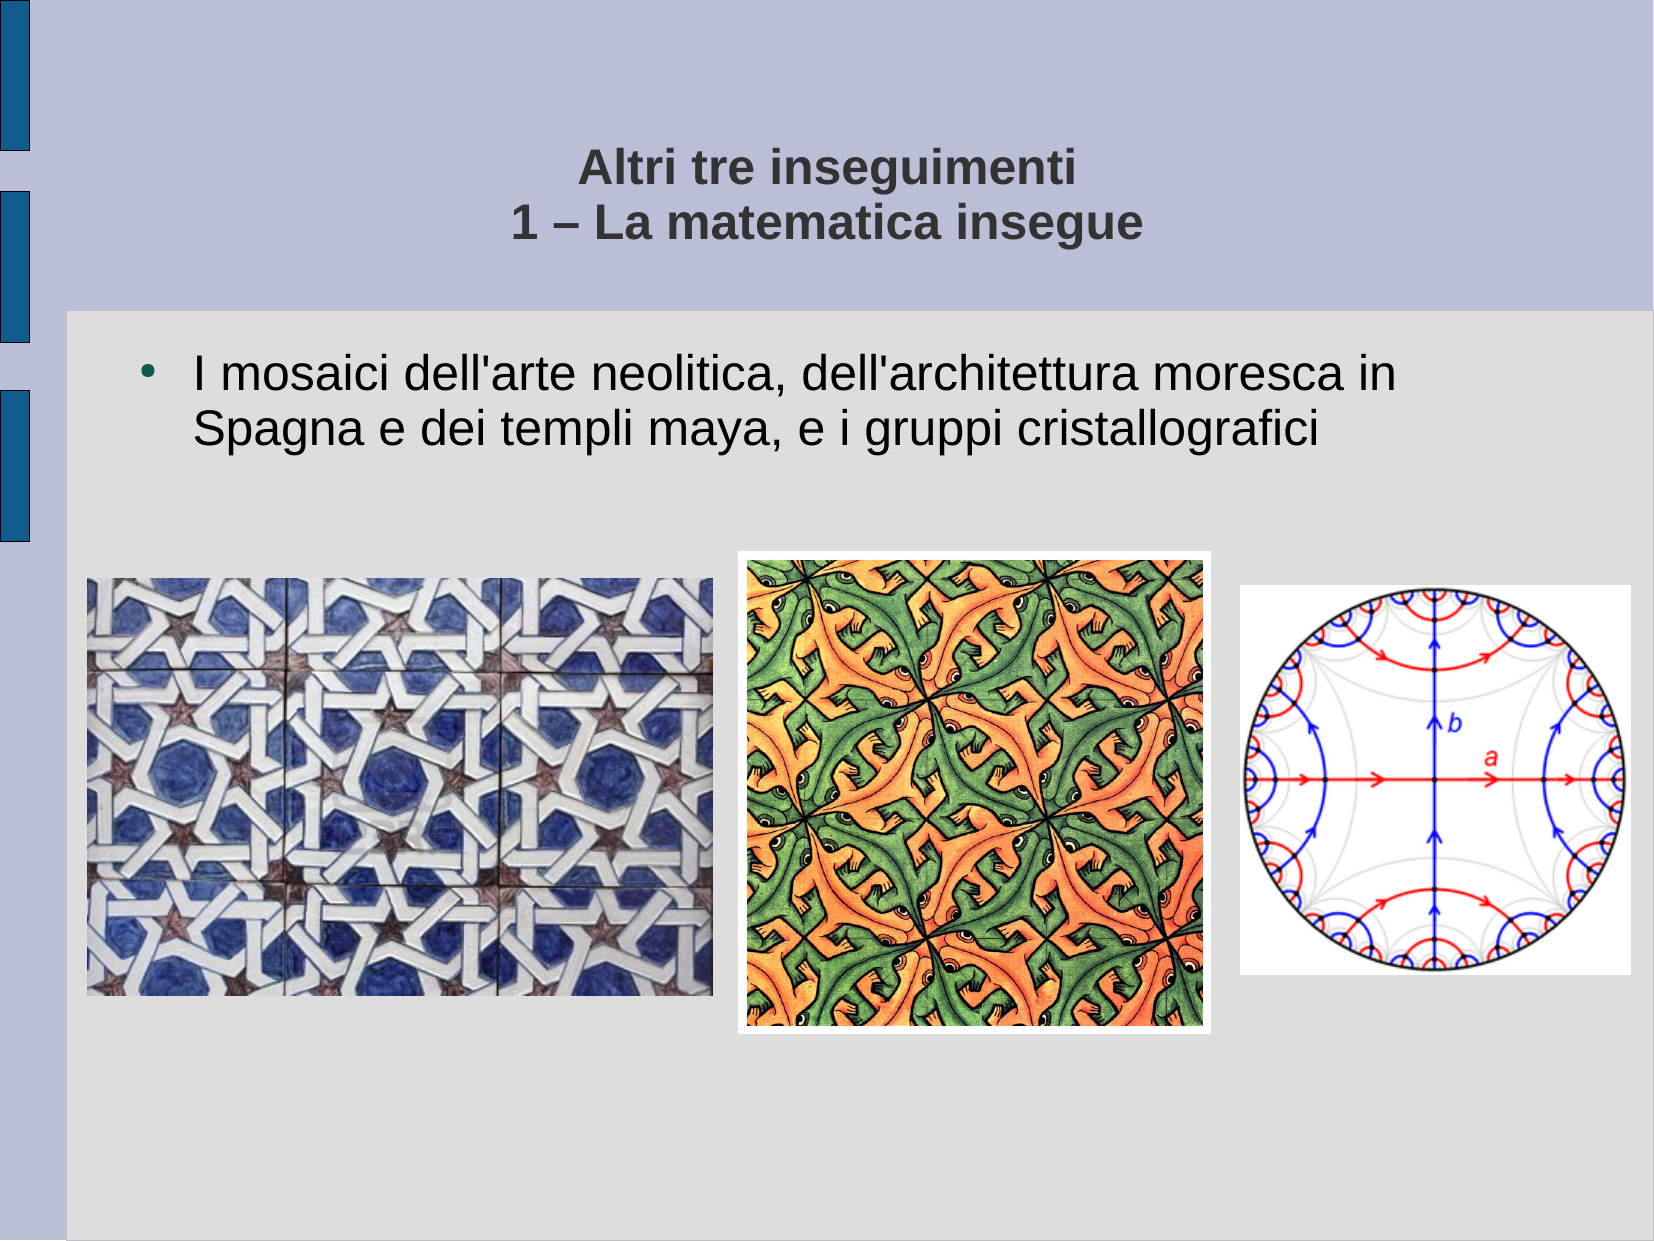

# Altri tre inseguimenti 1 – La matematica insegue
I mosaici dell'arte neolitica, dell'architettura moresca in Spagna e dei templi maya, e i gruppi cristallografici